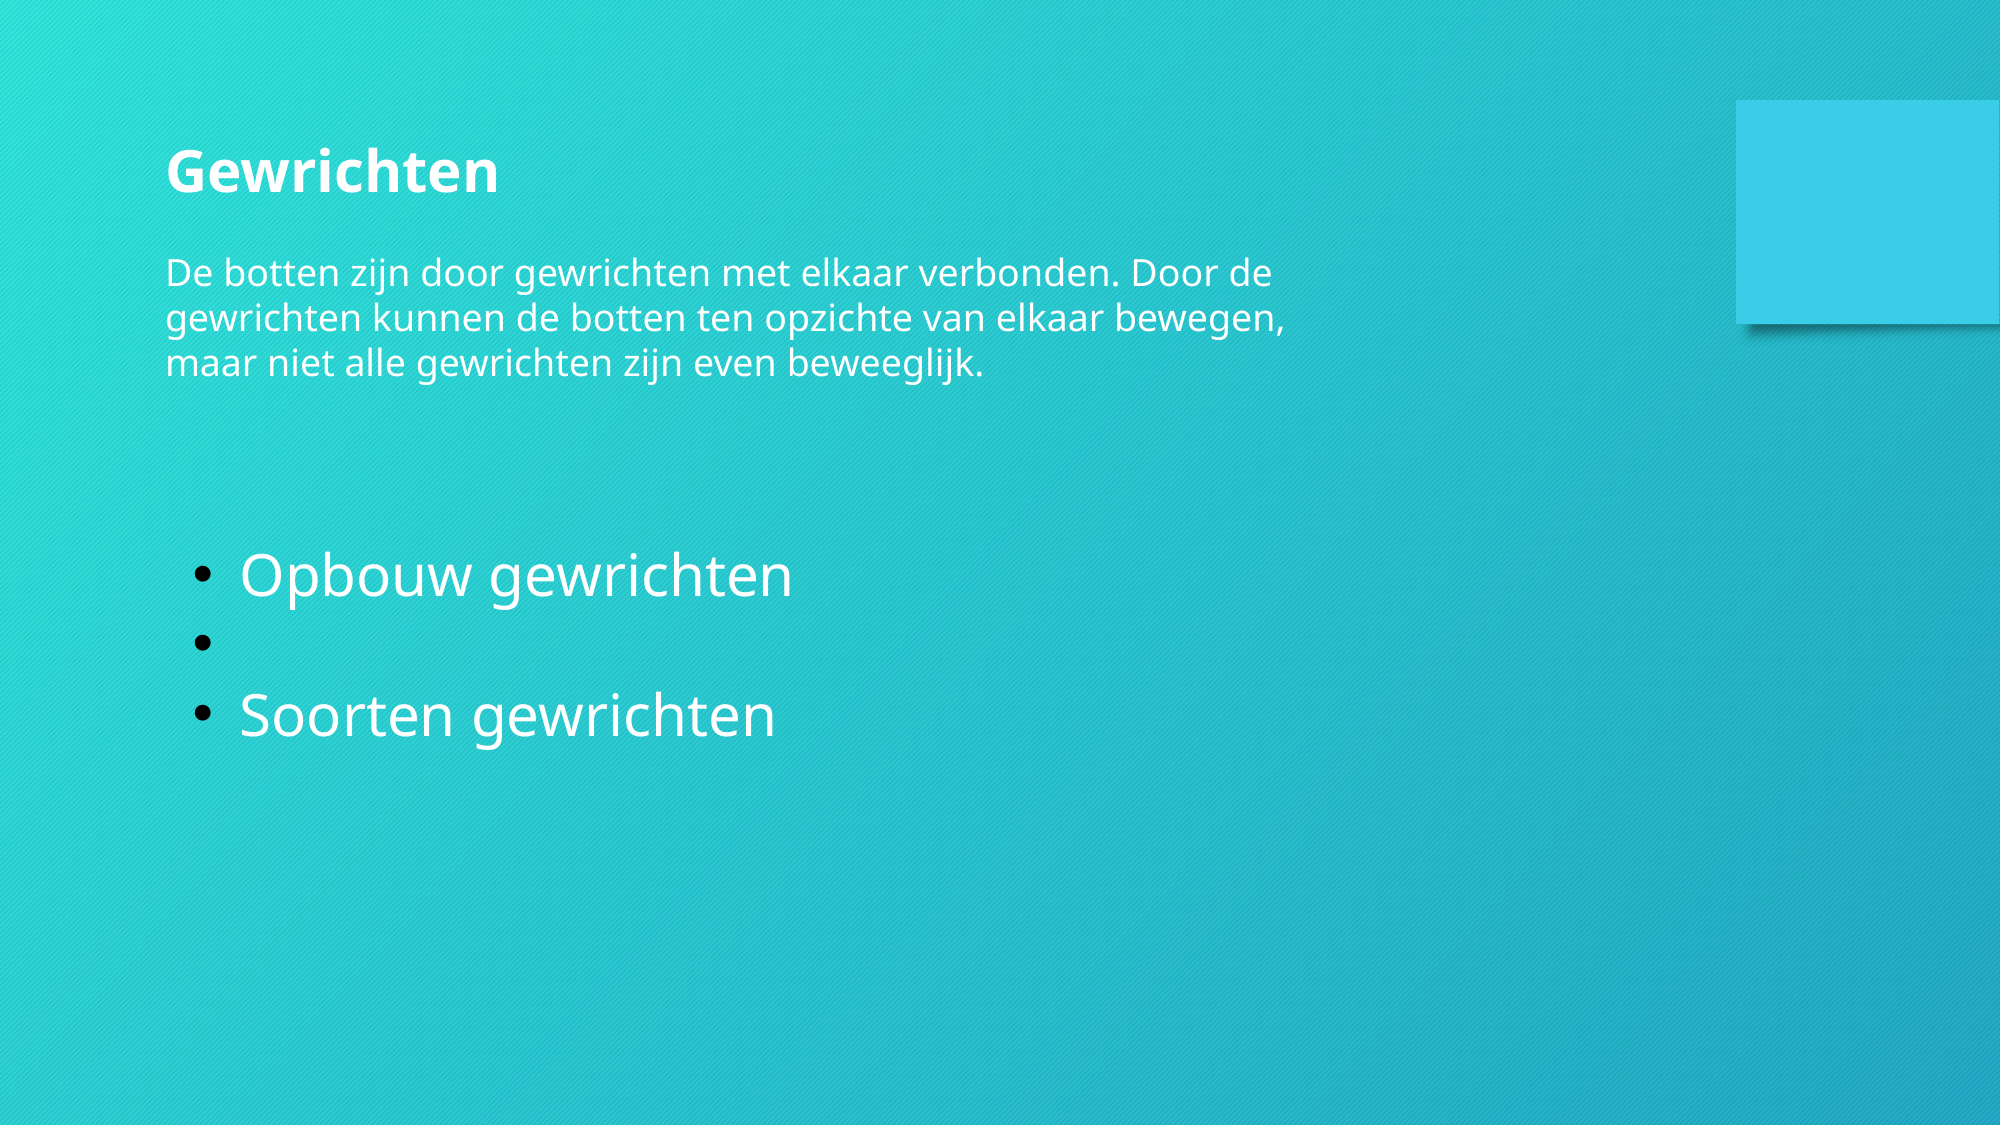

Gewrichten
De botten zijn door gewrichten met elkaar verbonden. Door de gewrichten kunnen de botten ten opzichte van elkaar bewegen, maar niet alle gewrichten zijn even beweeglijk.
Opbouw gewrichten
Soorten gewrichten